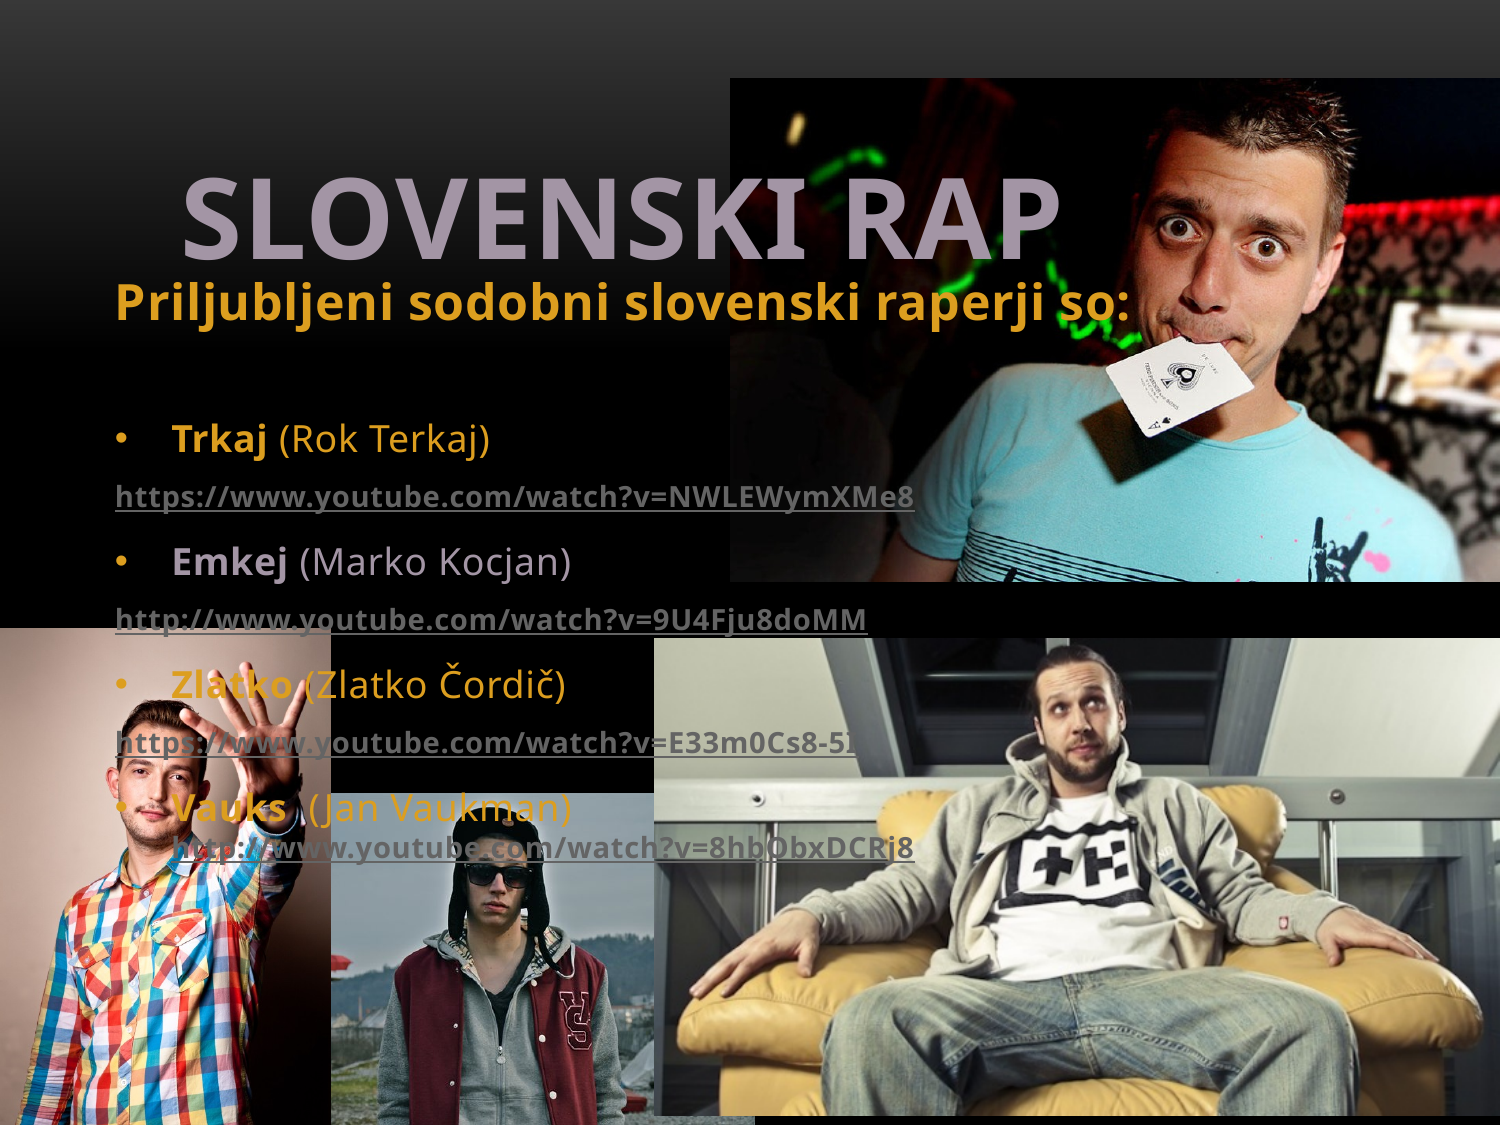

# SLOVENSKI RAP
Priljubljeni sodobni slovenski raperji so:
Trkaj (Rok Terkaj)
https://www.youtube.com/watch?v=NWLEWymXMe8
Emkej (Marko Kocjan)
http://www.youtube.com/watch?v=9U4Fju8doMM
Zlatko (Zlatko Čordič)
https://www.youtube.com/watch?v=E33m0Cs8-5I
Vauks (Jan Vaukman)
http://www.youtube.com/watch?v=8hbObxDCRj8